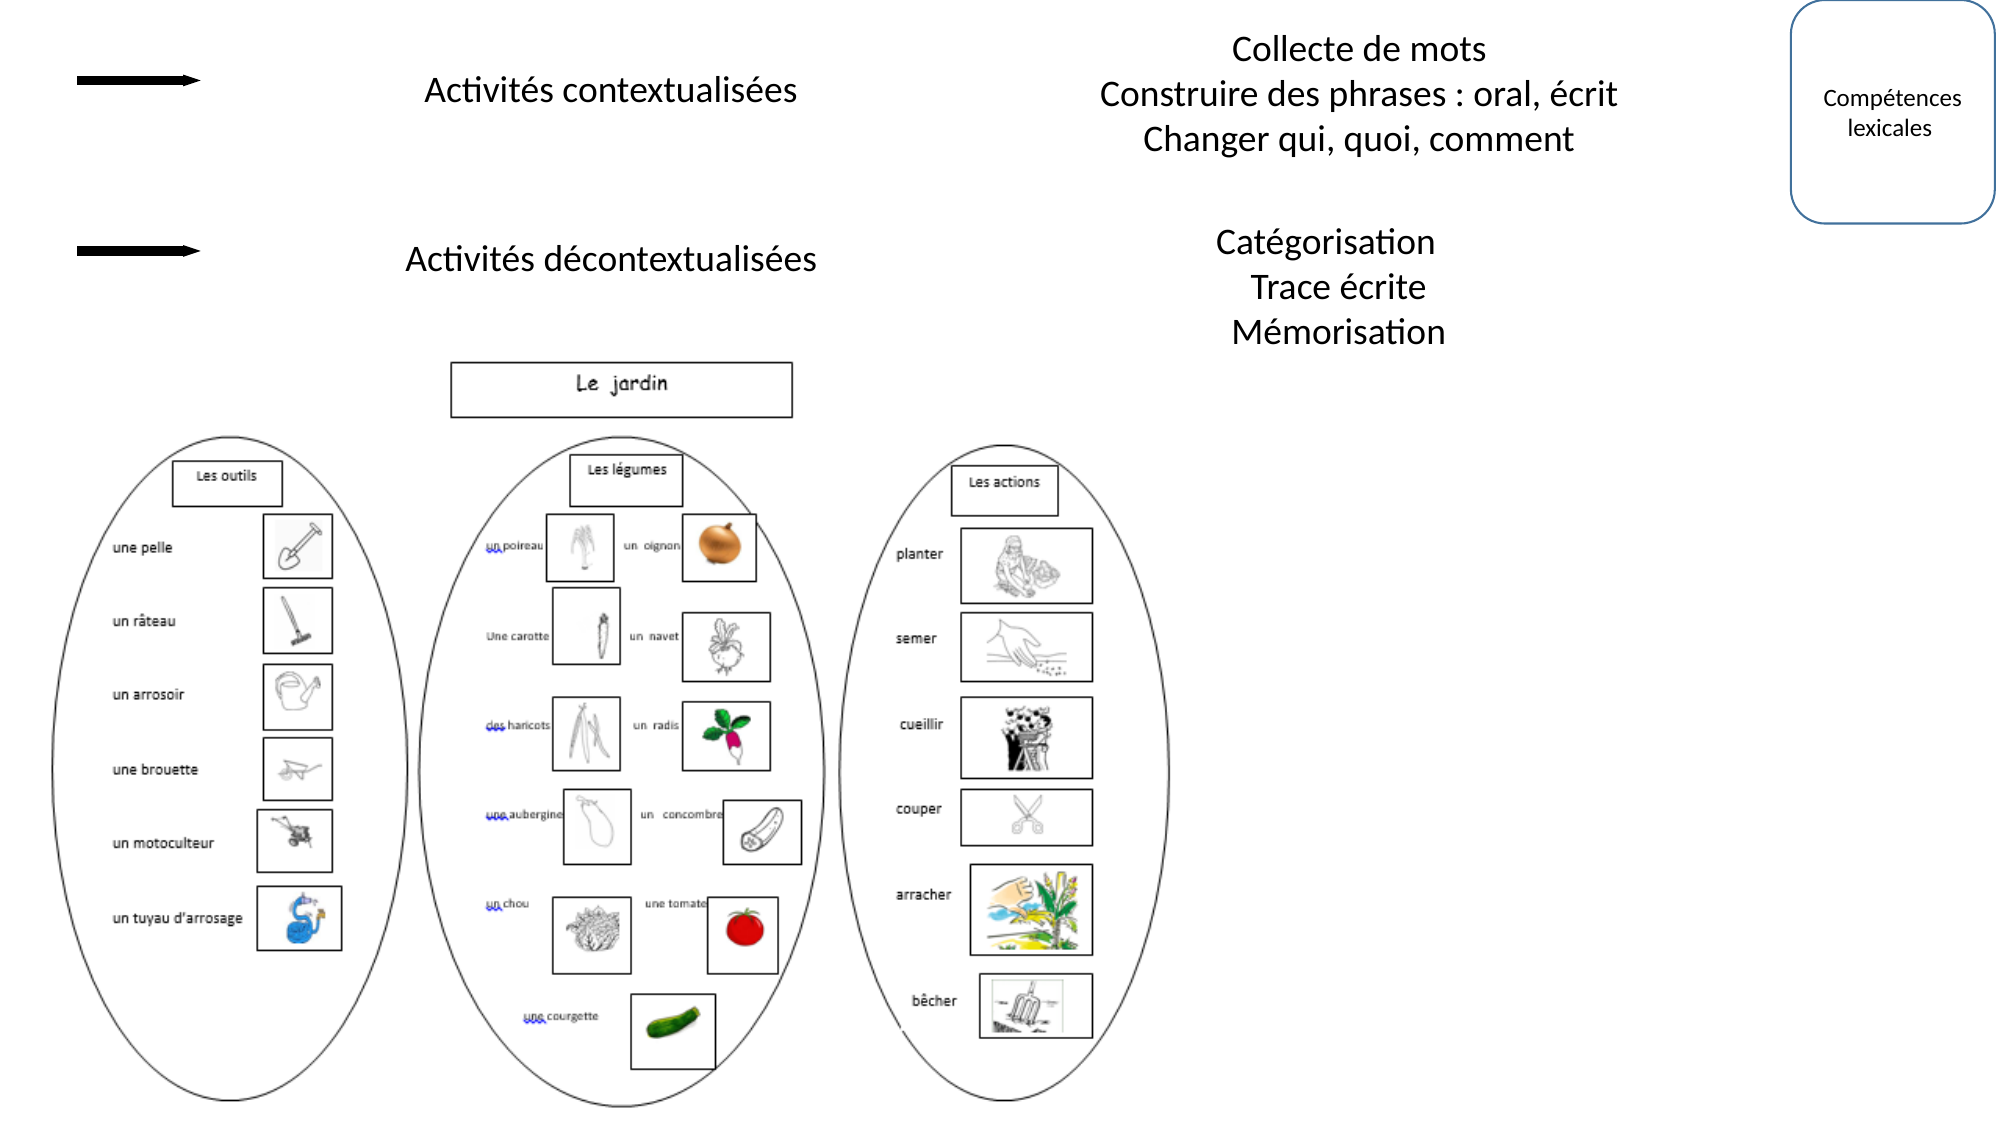

Collecte de mots
Construire des phrases : oral, écrit
Changer qui, quoi, comment
Compétences lexicales
Activités contextualisées
Catégorisation
Trace écrite
Mémorisation
Activités décontextualisées